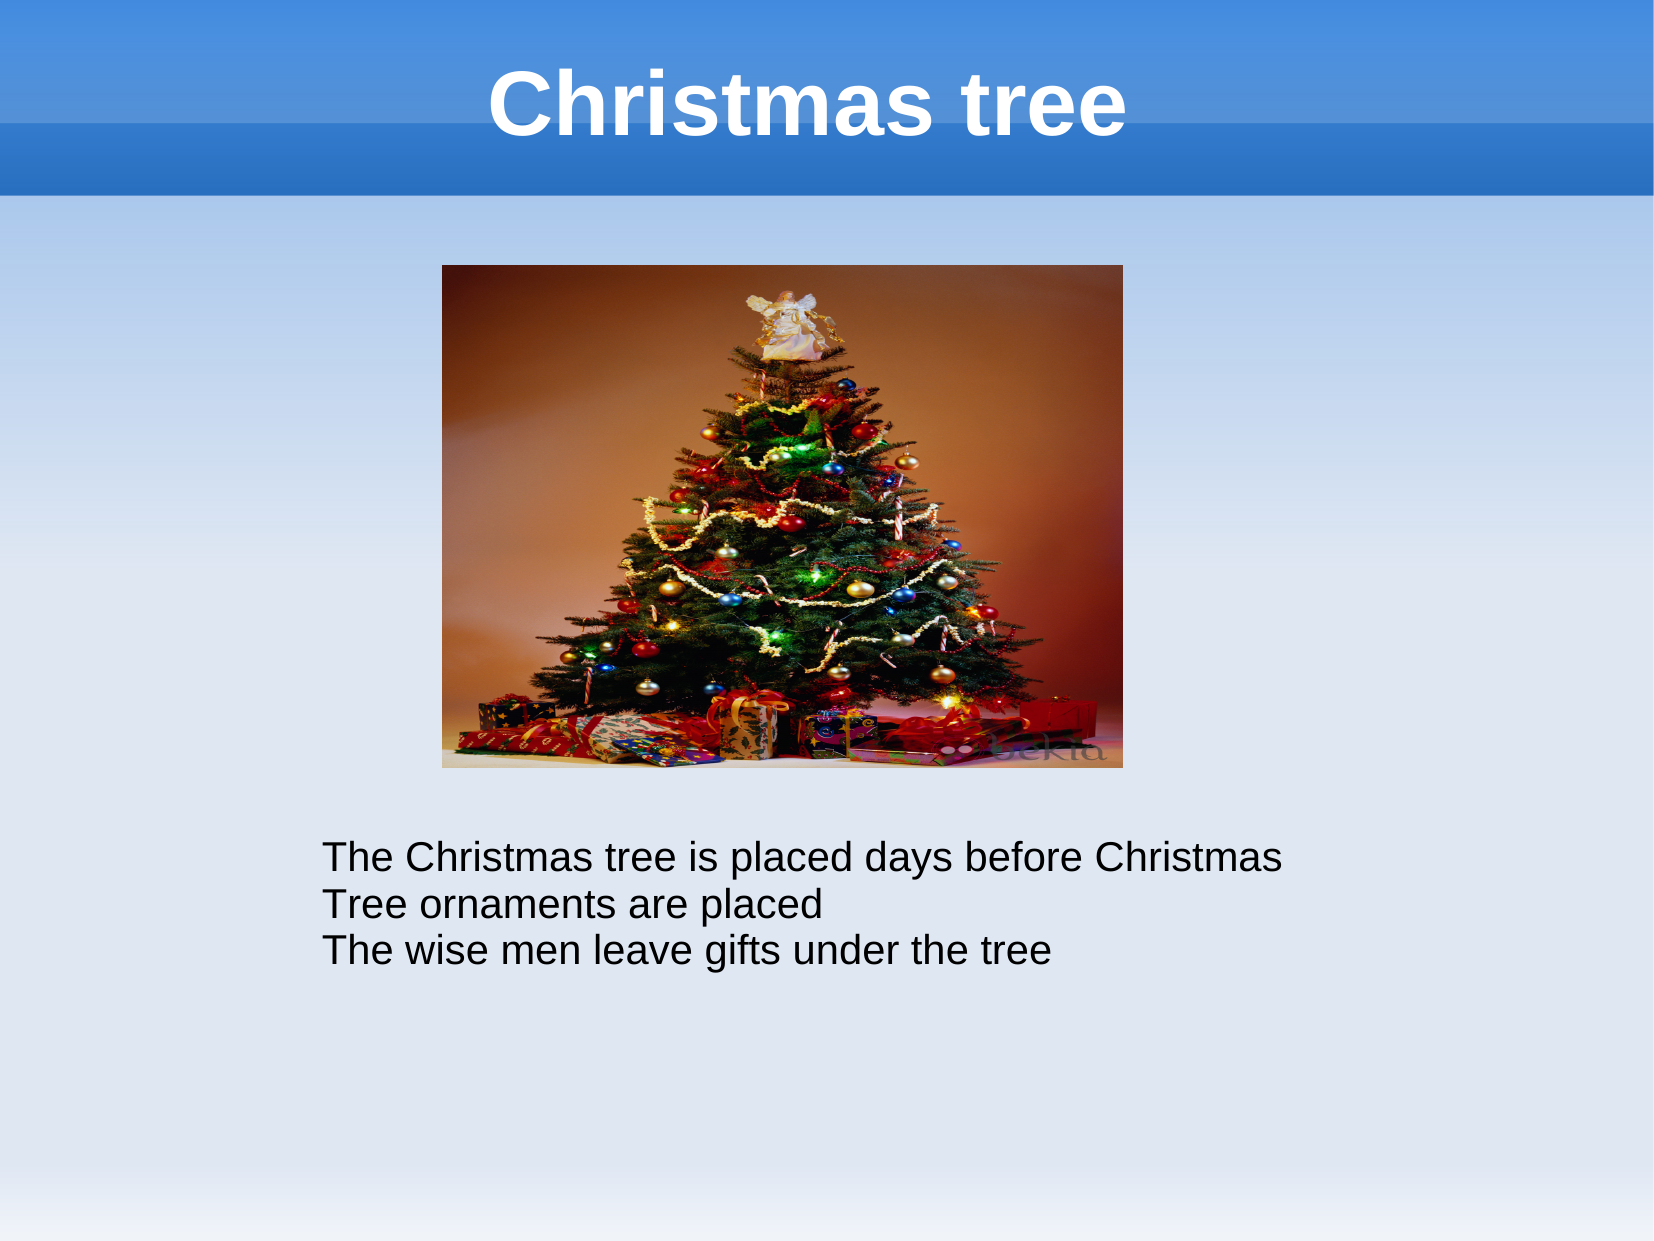

# Christmas tree
The Christmas tree is placed days before Christmas
Tree ornaments are placed
The wise men leave gifts under the tree